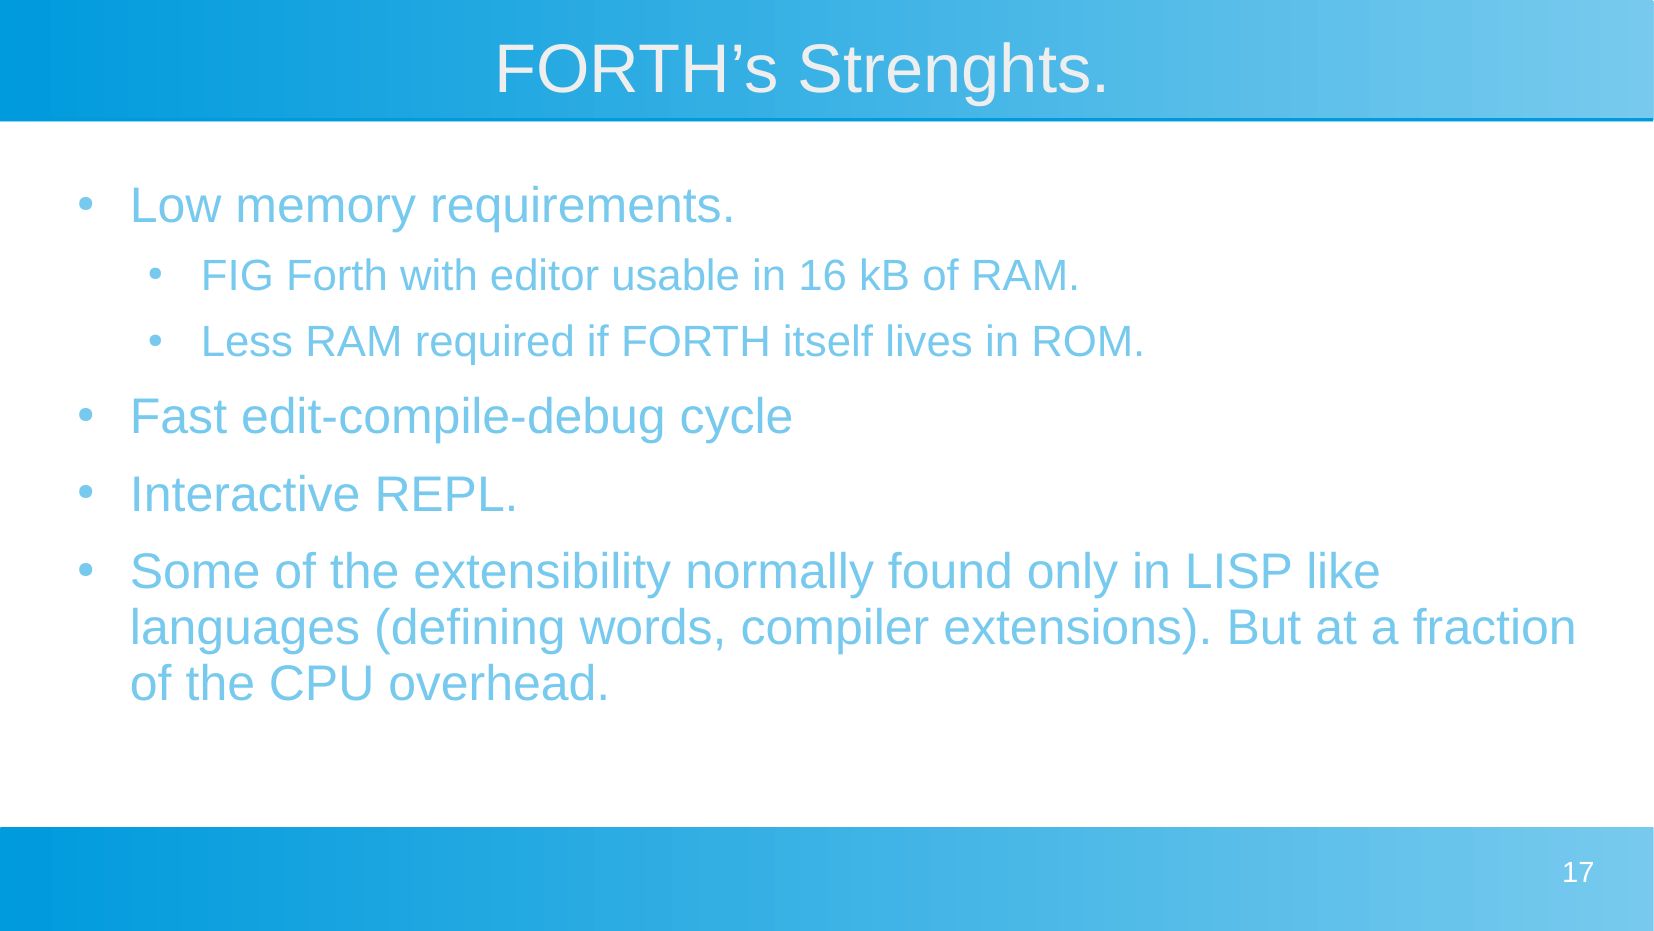

# FORTH’s Strenghts.
Low memory requirements.
FIG Forth with editor usable in 16 kB of RAM.
Less RAM required if FORTH itself lives in ROM.
Fast edit-compile-debug cycle
Interactive REPL.
Some of the extensibility normally found only in LISP like languages (defining words, compiler extensions). But at a fraction of the CPU overhead.
17